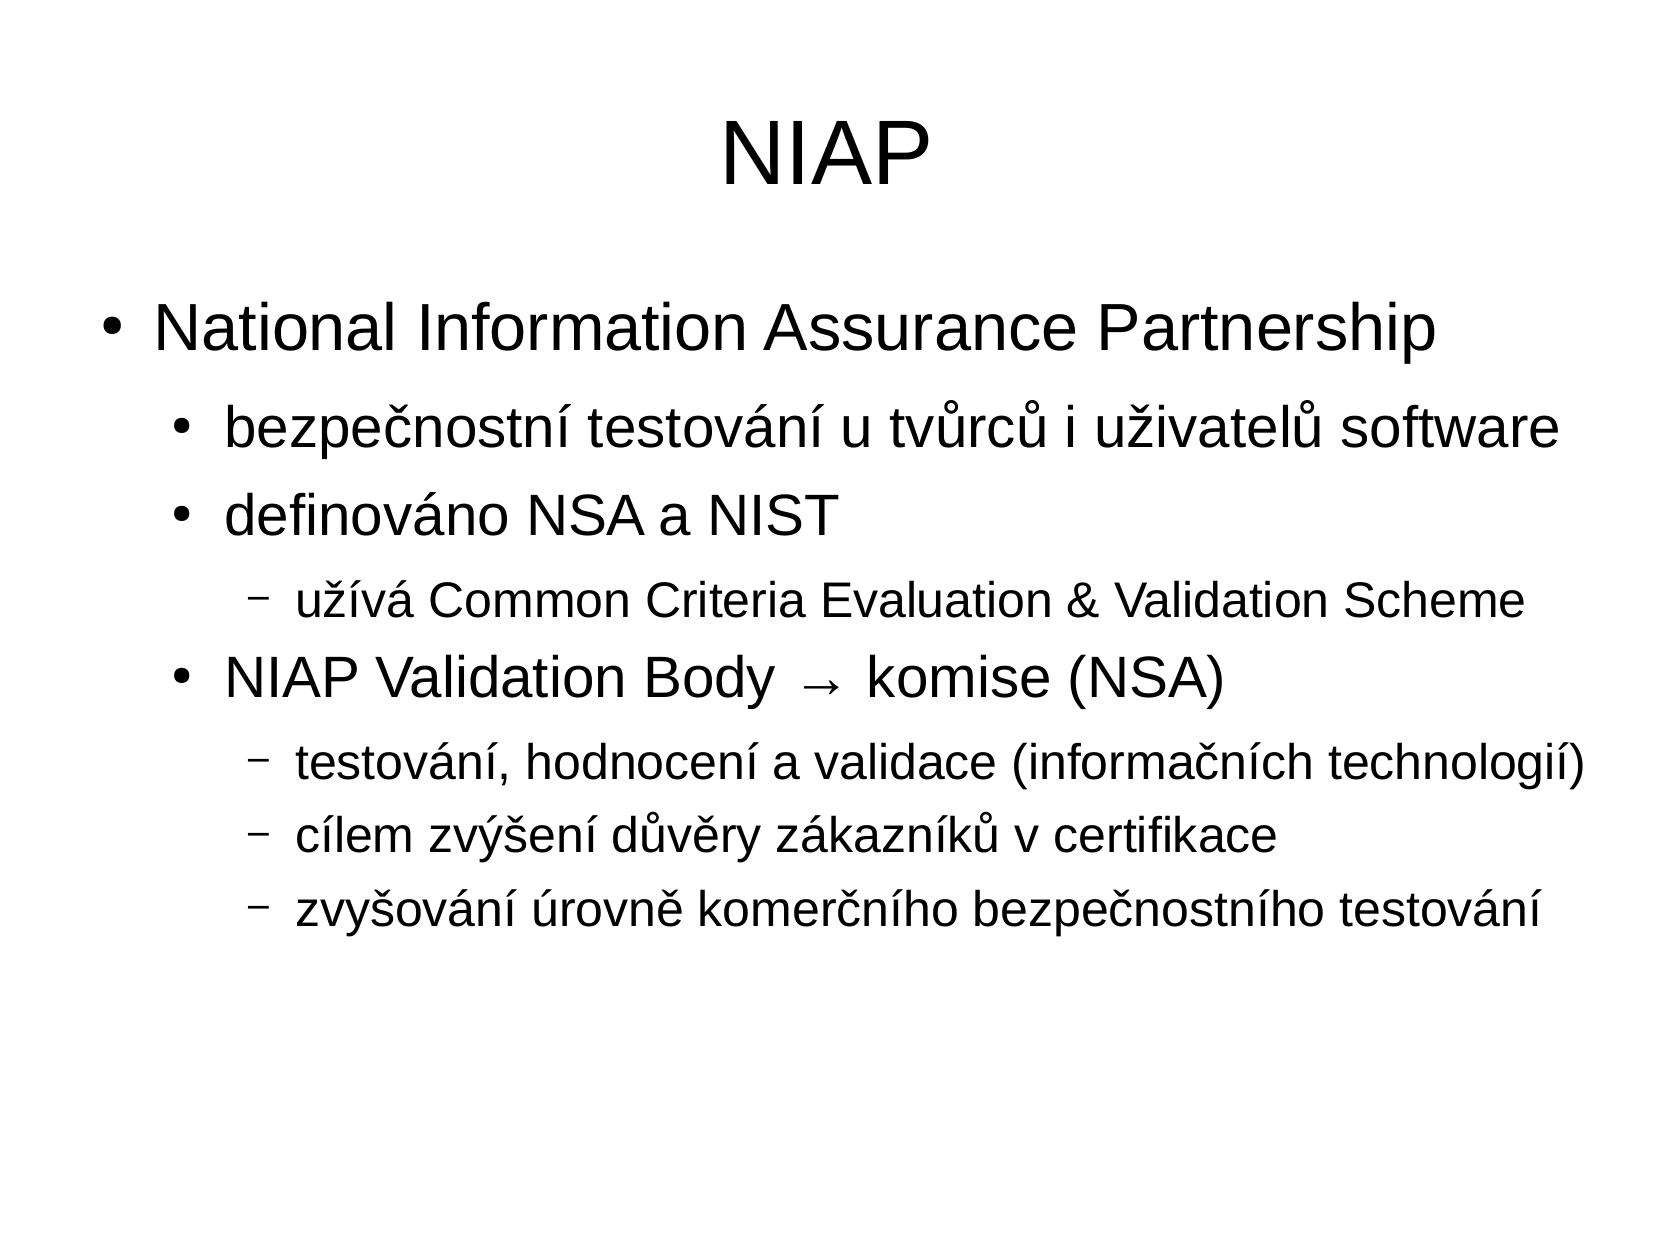

# NIAP
National Information Assurance Partnership
bezpečnostní testování u tvůrců i uživatelů software
definováno NSA a NIST
užívá Common Criteria Evaluation & Validation Scheme
NIAP Validation Body → komise (NSA)
testování, hodnocení a validace (informačních technologií)
cílem zvýšení důvěry zákazníků v certifikace
zvyšování úrovně komerčního bezpečnostního testování